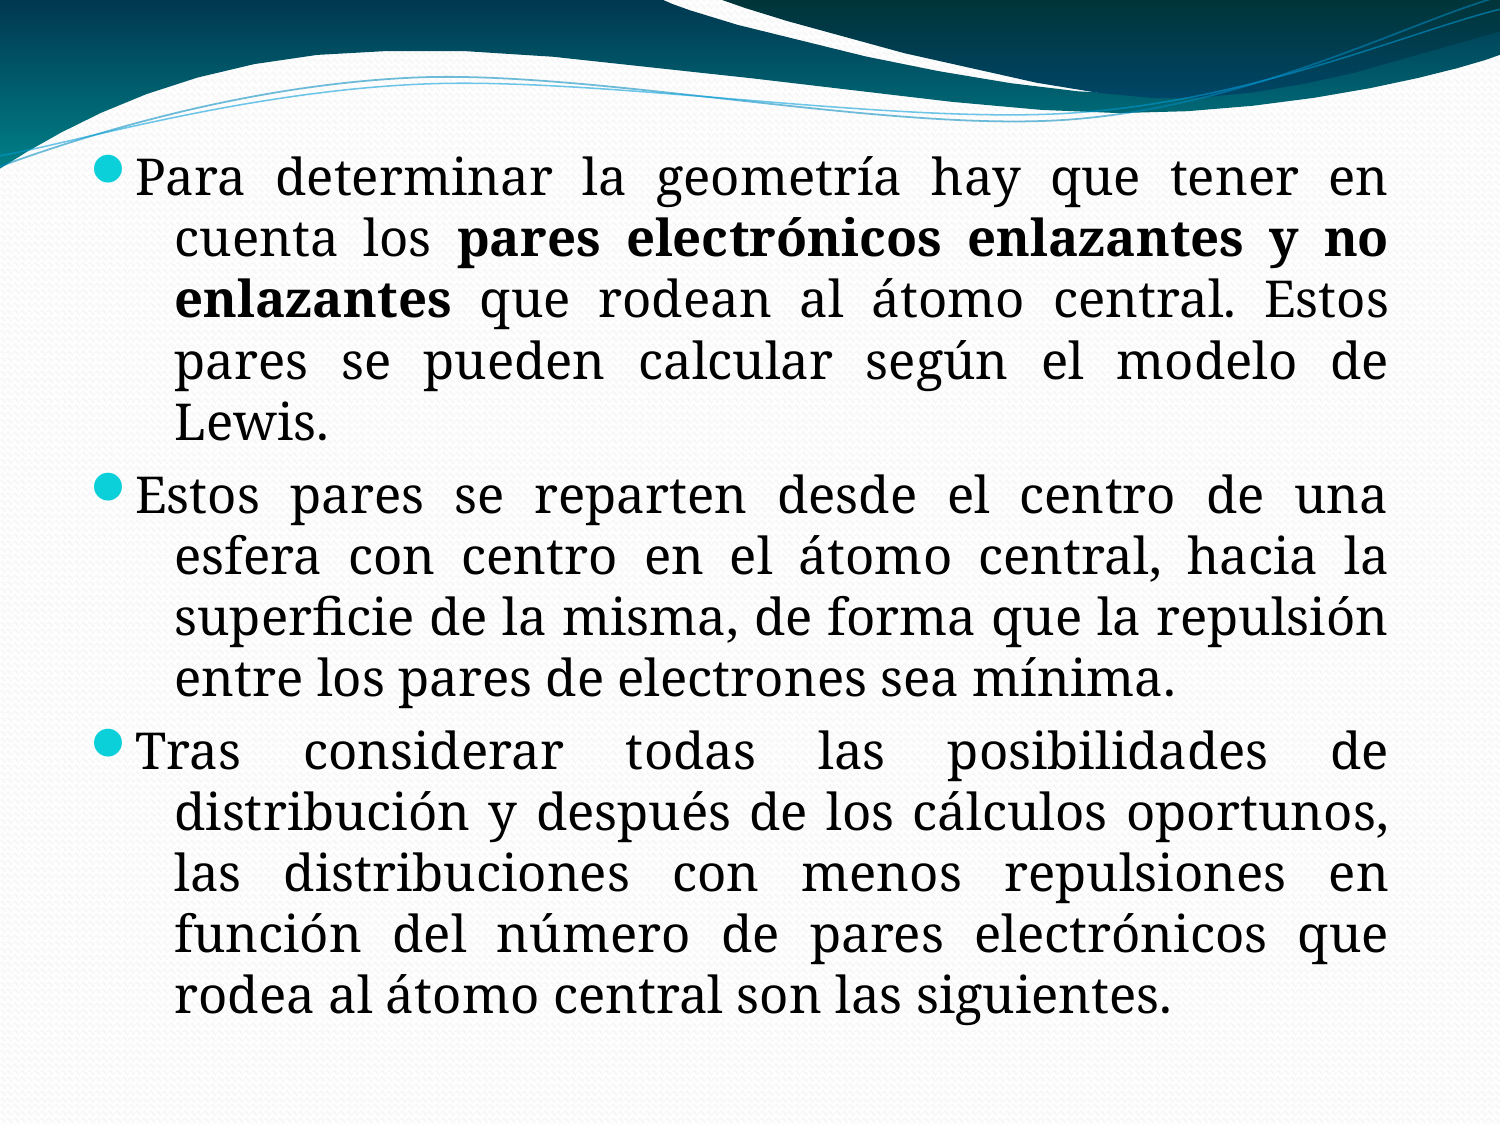

# Para determinar la geometría hay que tener en cuenta los pares electrónicos enlazantes y no enlazantes que rodean al átomo central. Estos pares se pueden calcular según el modelo de Lewis.
Estos pares se reparten desde el centro de una esfera con centro en el átomo central, hacia la superficie de la misma, de forma que la repulsión entre los pares de electrones sea mínima.
Tras considerar todas las posibilidades de distribución y después de los cálculos oportunos, las distribuciones con menos repulsiones en función del número de pares electrónicos que rodea al átomo central son las siguientes.